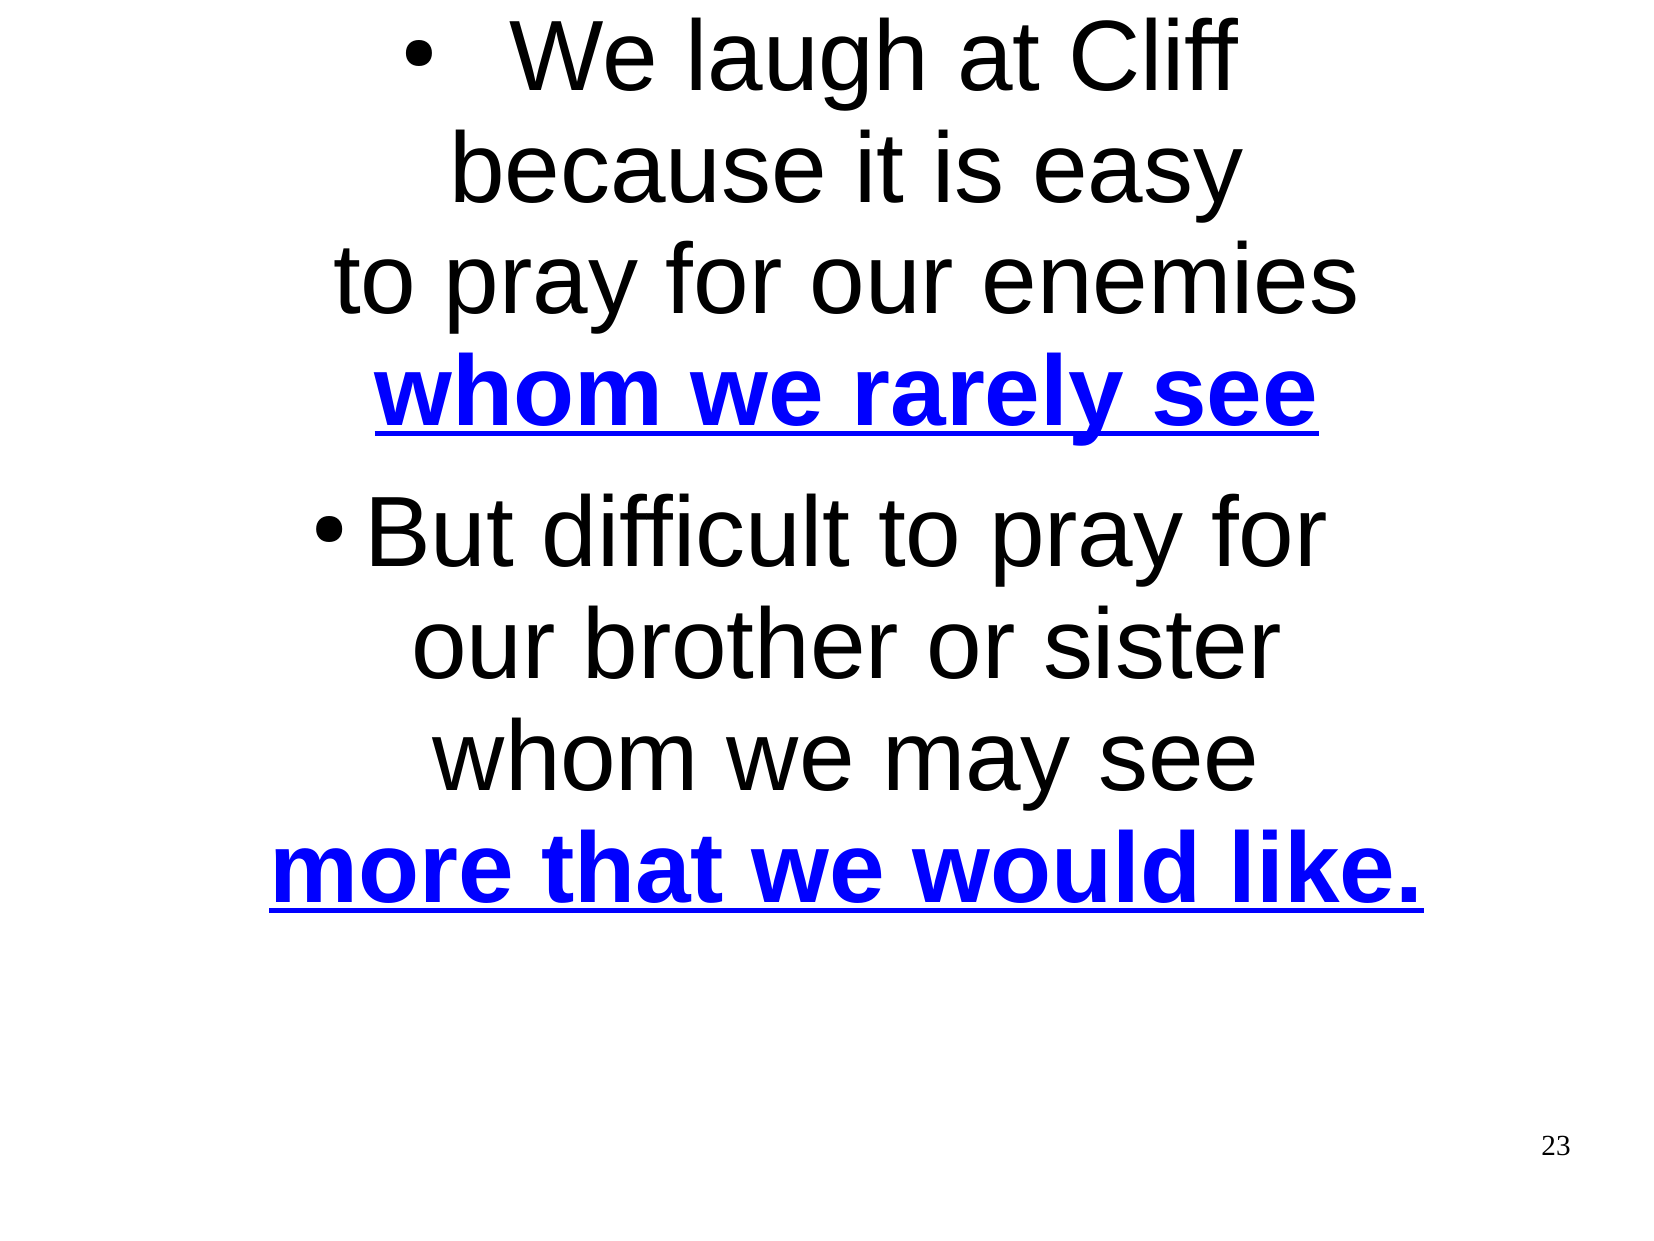

# We laugh at Cliff because it is easy to pray for our enemies whom we rarely see
But difficult to pray for
our brother or sister
whom we may see
more that we would like.
23